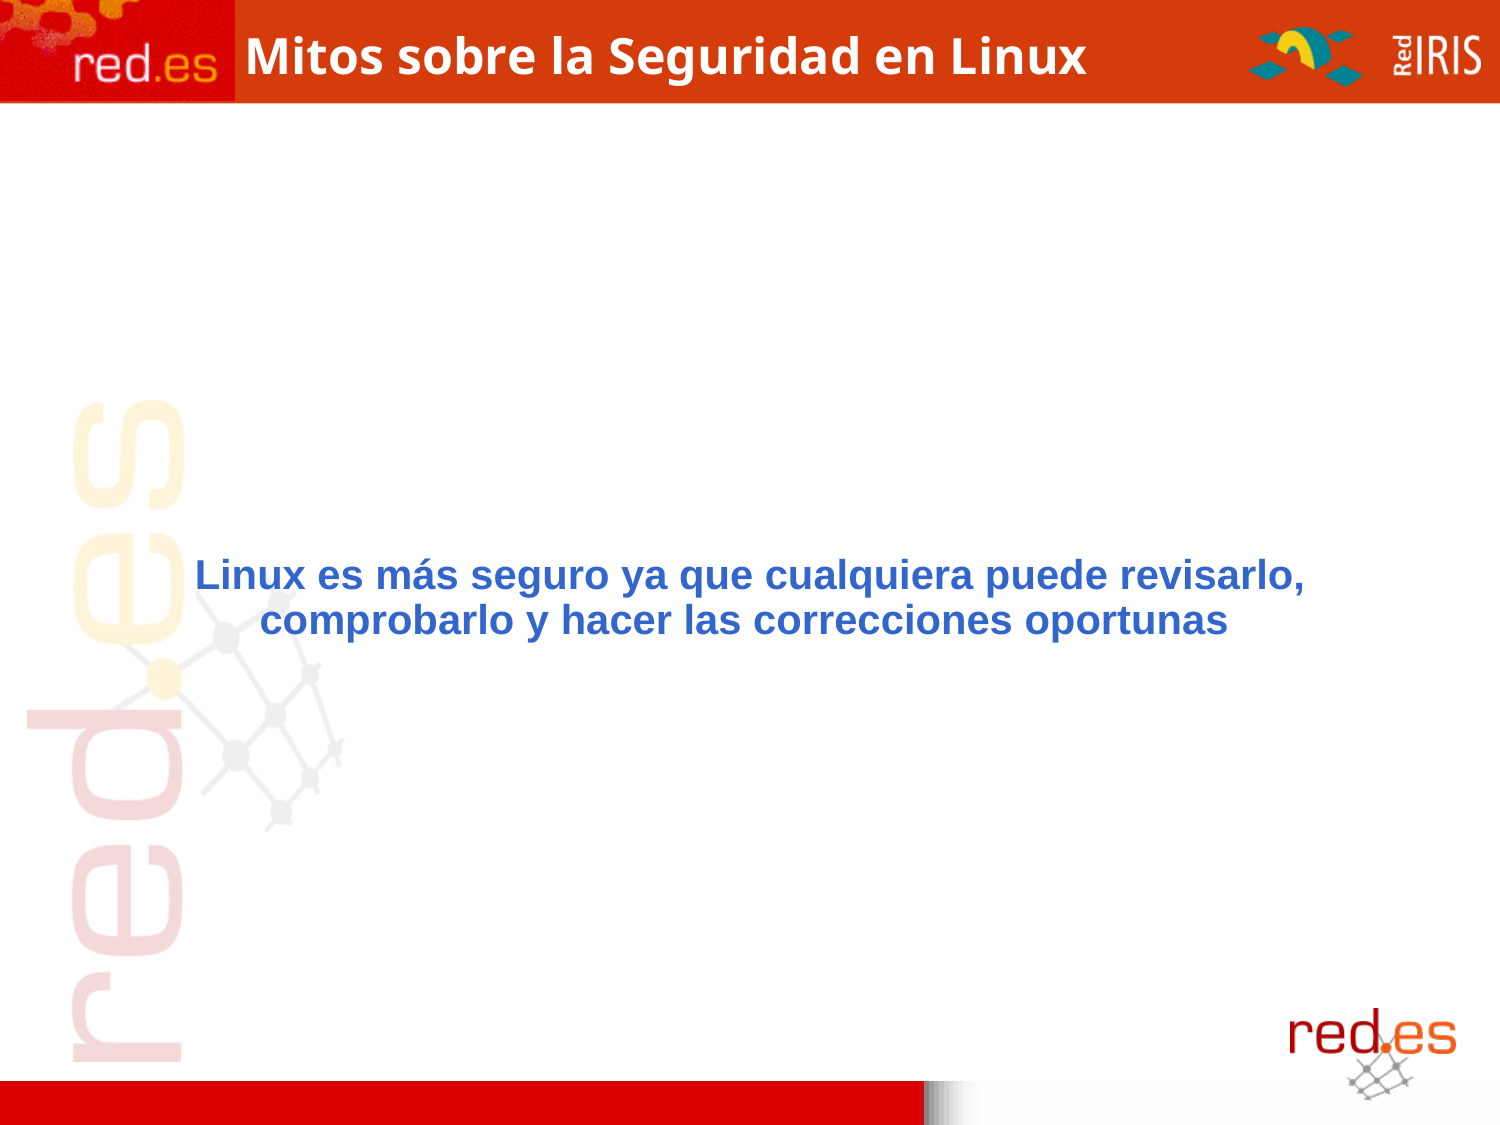

# Mitos sobre la Seguridad en Linux
Linux es más seguro ya que cualquiera puede revisarlo, comprobarlo y hacer las correcciones oportunas